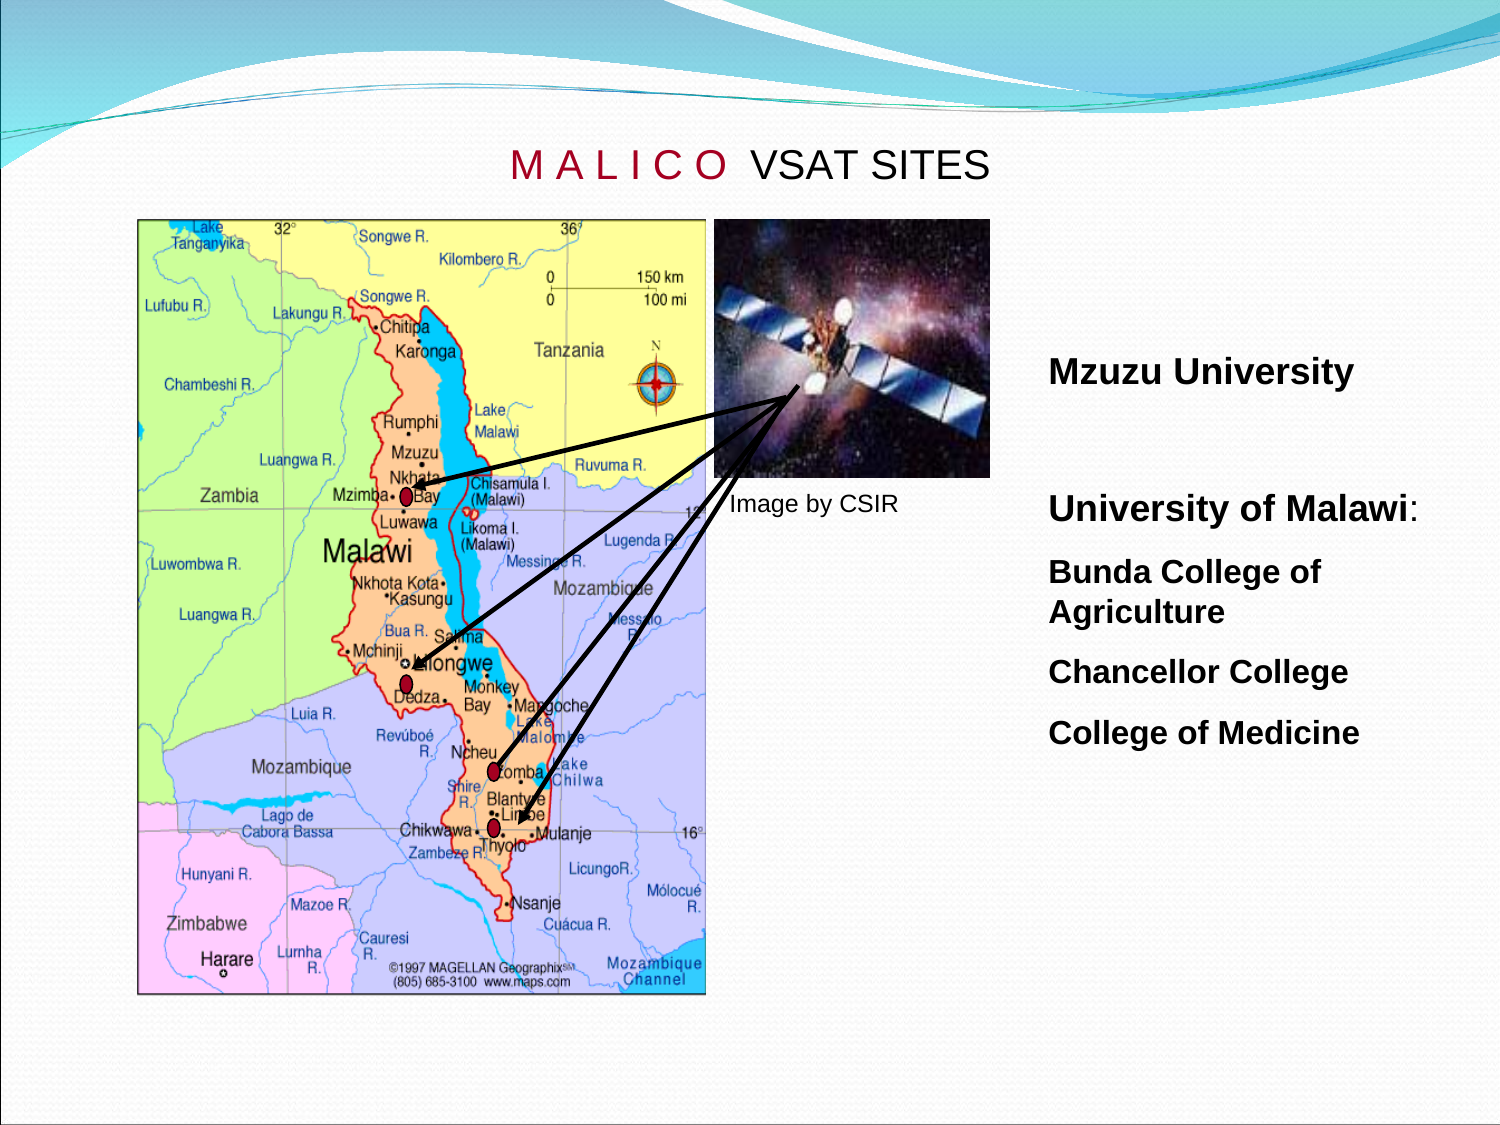

M A L I C O VSAT SITES
Mzuzu University
University of Malawi:
Bunda College of Agriculture
Chancellor College
College of Medicine
Image by CSIR